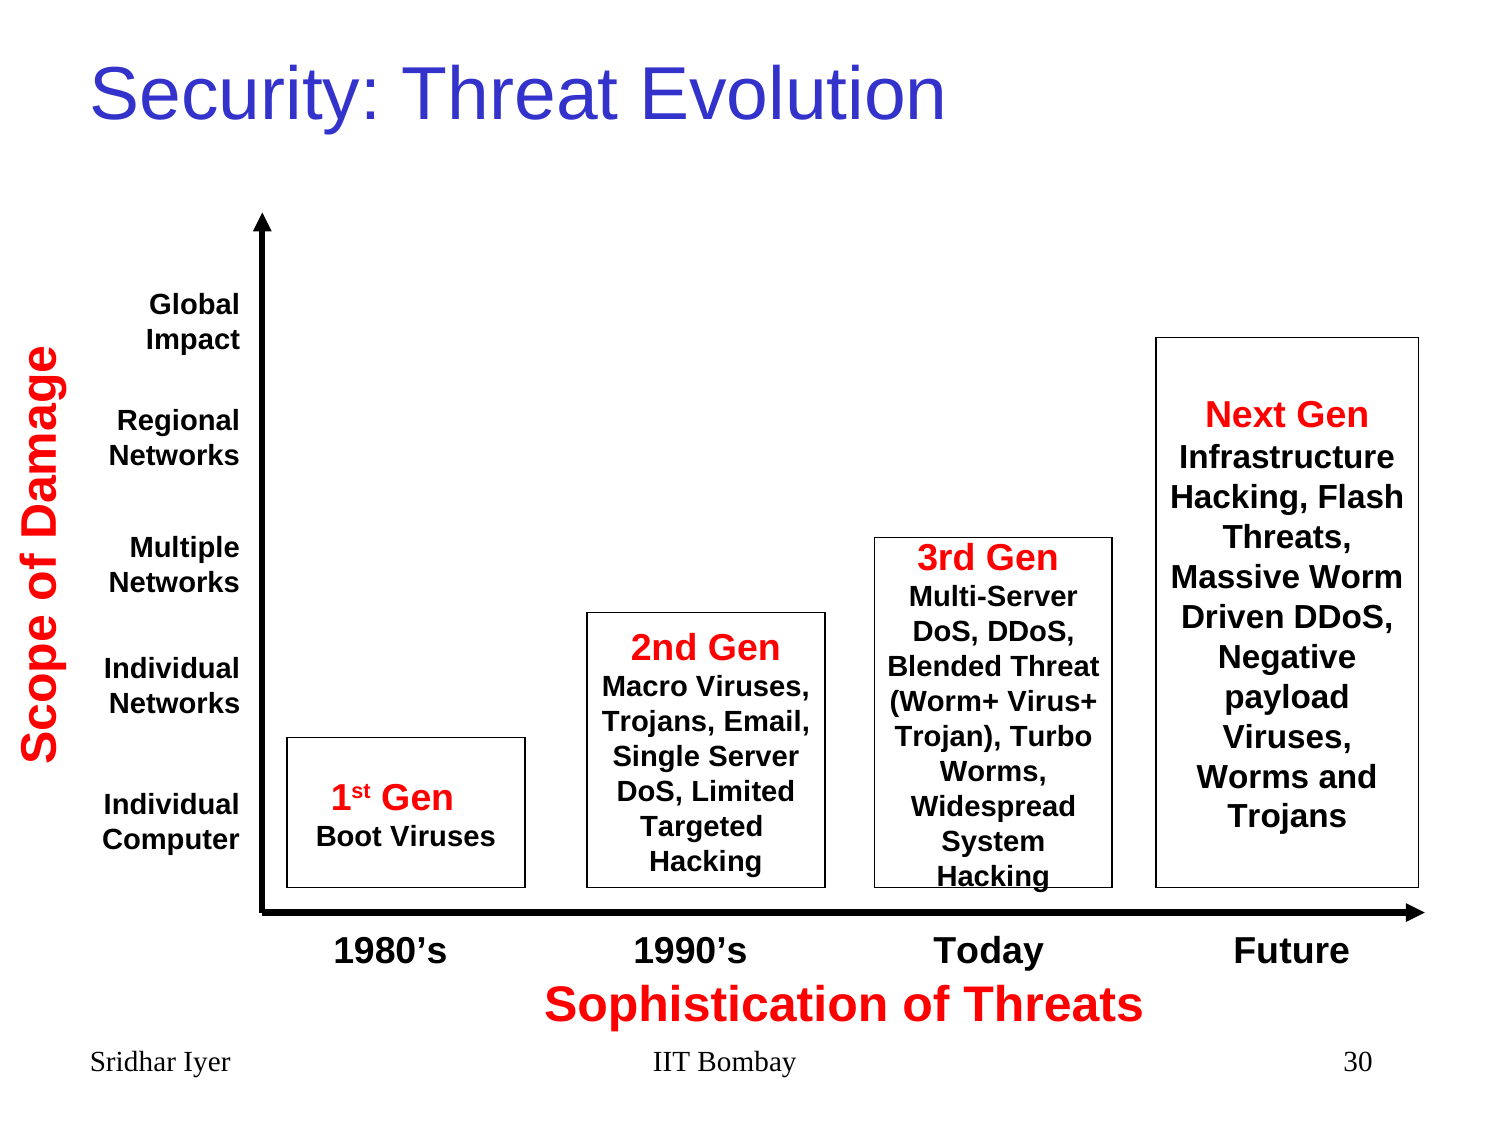

# Security: Threat Evolution
Global
Impact
Next Gen
Infrastructure Hacking, Flash Threats, Massive Worm Driven DDoS, Negative payload Viruses, Worms and Trojans
Regional
Networks
Scope of Damage
Multiple
Networks
3rd Gen Multi-Server DoS, DDoS, Blended Threat (Worm+ Virus+ Trojan), Turbo Worms, Widespread System Hacking
2nd Gen Macro Viruses, Trojans, Email, Single Server DoS, Limited Targeted Hacking
Individual
Networks
1st Gen Boot Viruses
Individual
Computer
1980’s		1990’s		Today		Future
Sophistication of Threats
Sridhar Iyer
IIT Bombay
30